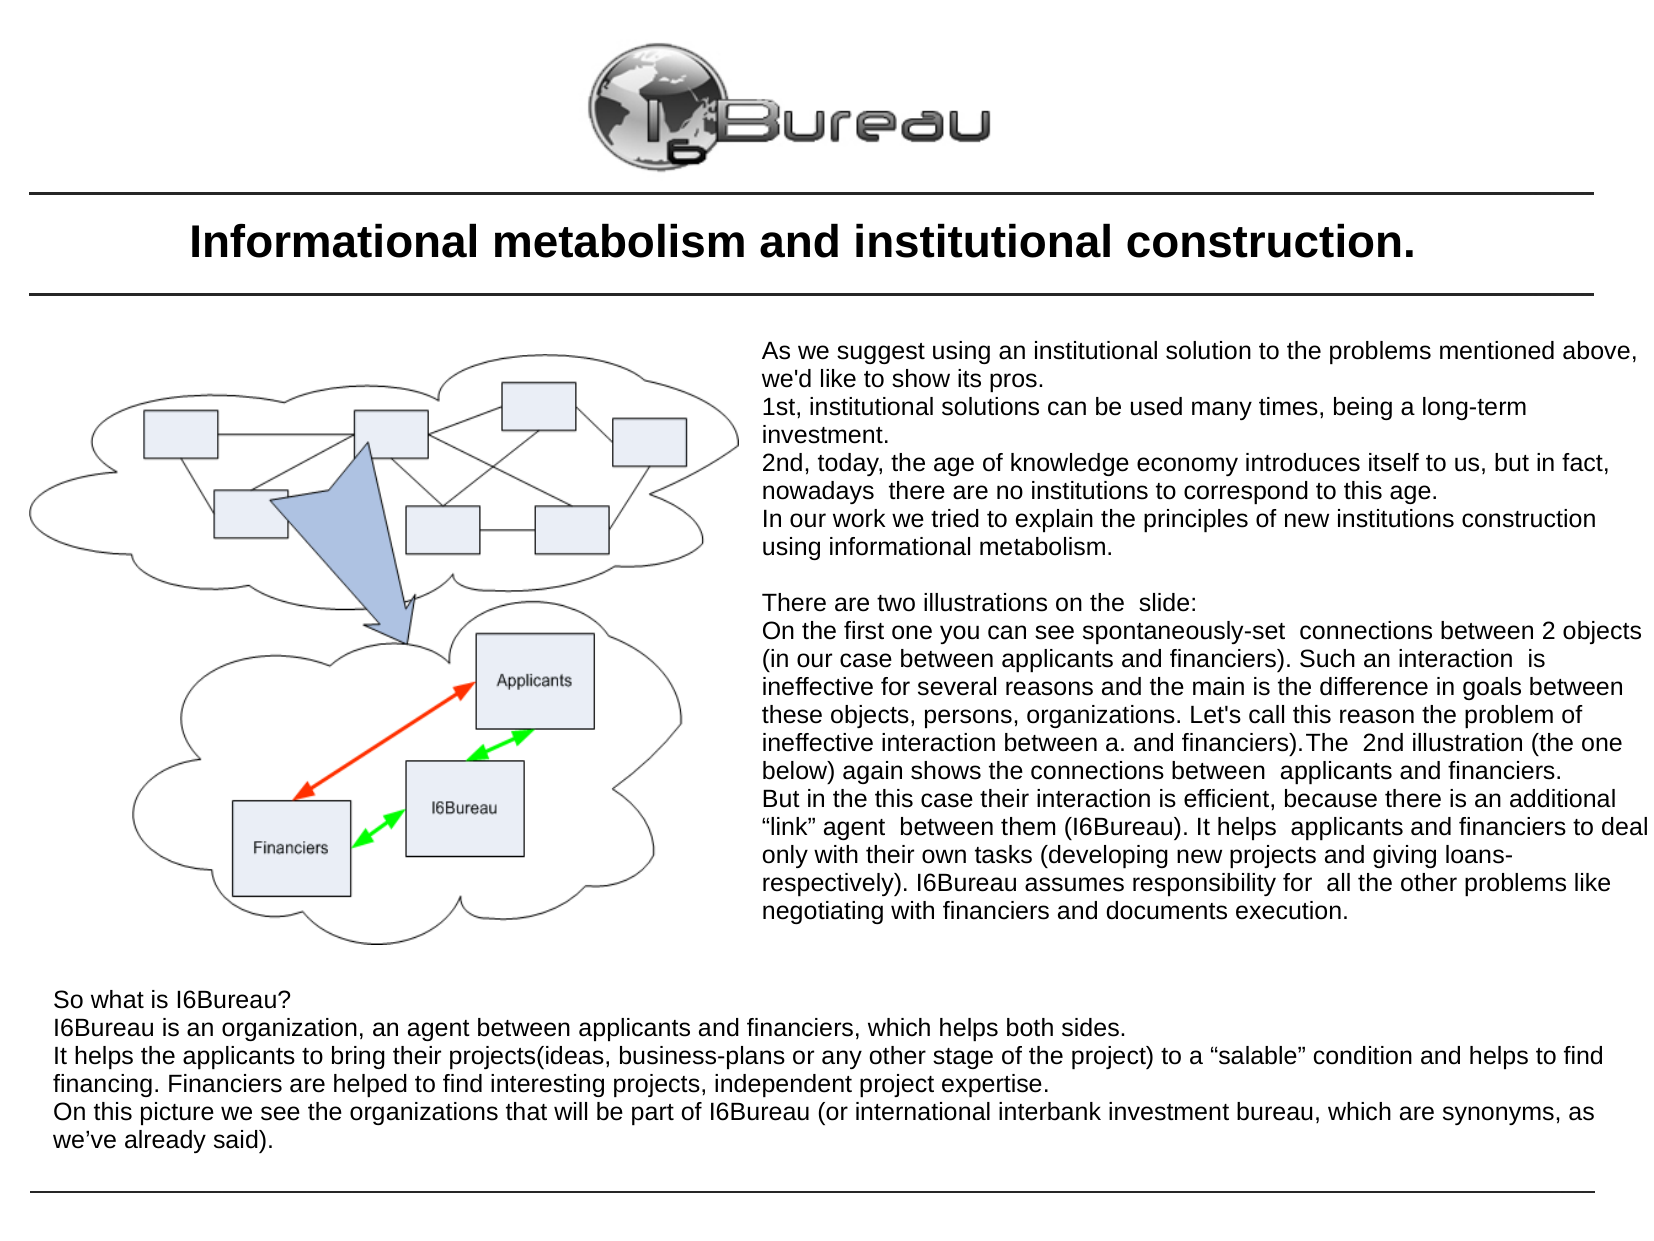

# Informational metabolism and institutional construction.
As we suggest using an institutional solution to the problems mentioned above, we'd like to show its pros.
1st, institutional solutions can be used many times, being a long-term investment.
2nd, today, the age of knowledge economy introduces itself to us, but in fact, nowadays there are no institutions to correspond to this age.
In our work we tried to explain the principles of new institutions construction using informational metabolism.
There are two illustrations on the slide:
On the first one you can see spontaneously-set connections between 2 objects (in our case between applicants and financiers). Such an interaction is ineffective for several reasons and the main is the difference in goals between these objects, persons, organizations. Let's call this reason the problem of ineffective interaction between a. and financiers).The 2nd illustration (the one below) again shows the connections between applicants and financiers.
But in the this case their interaction is efficient, because there is an additional “link” agent between them (I6Bureau). It helps applicants and financiers to deal only with their own tasks (developing new projects and giving loans- respectively). I6Bureau assumes responsibility for all the other problems like negotiating with financiers and documents execution.
So what is I6Bureau?
I6Bureau is an organization, an agent between applicants and financiers, which helps both sides.
It helps the applicants to bring their projects(ideas, business-plans or any other stage of the project) to a “salable” condition and helps to find financing. Financiers are helped to find interesting projects, independent project expertise.
On this picture we see the organizations that will be part of I6Bureau (or international interbank investment bureau, which are synonyms, as we’ve already said).